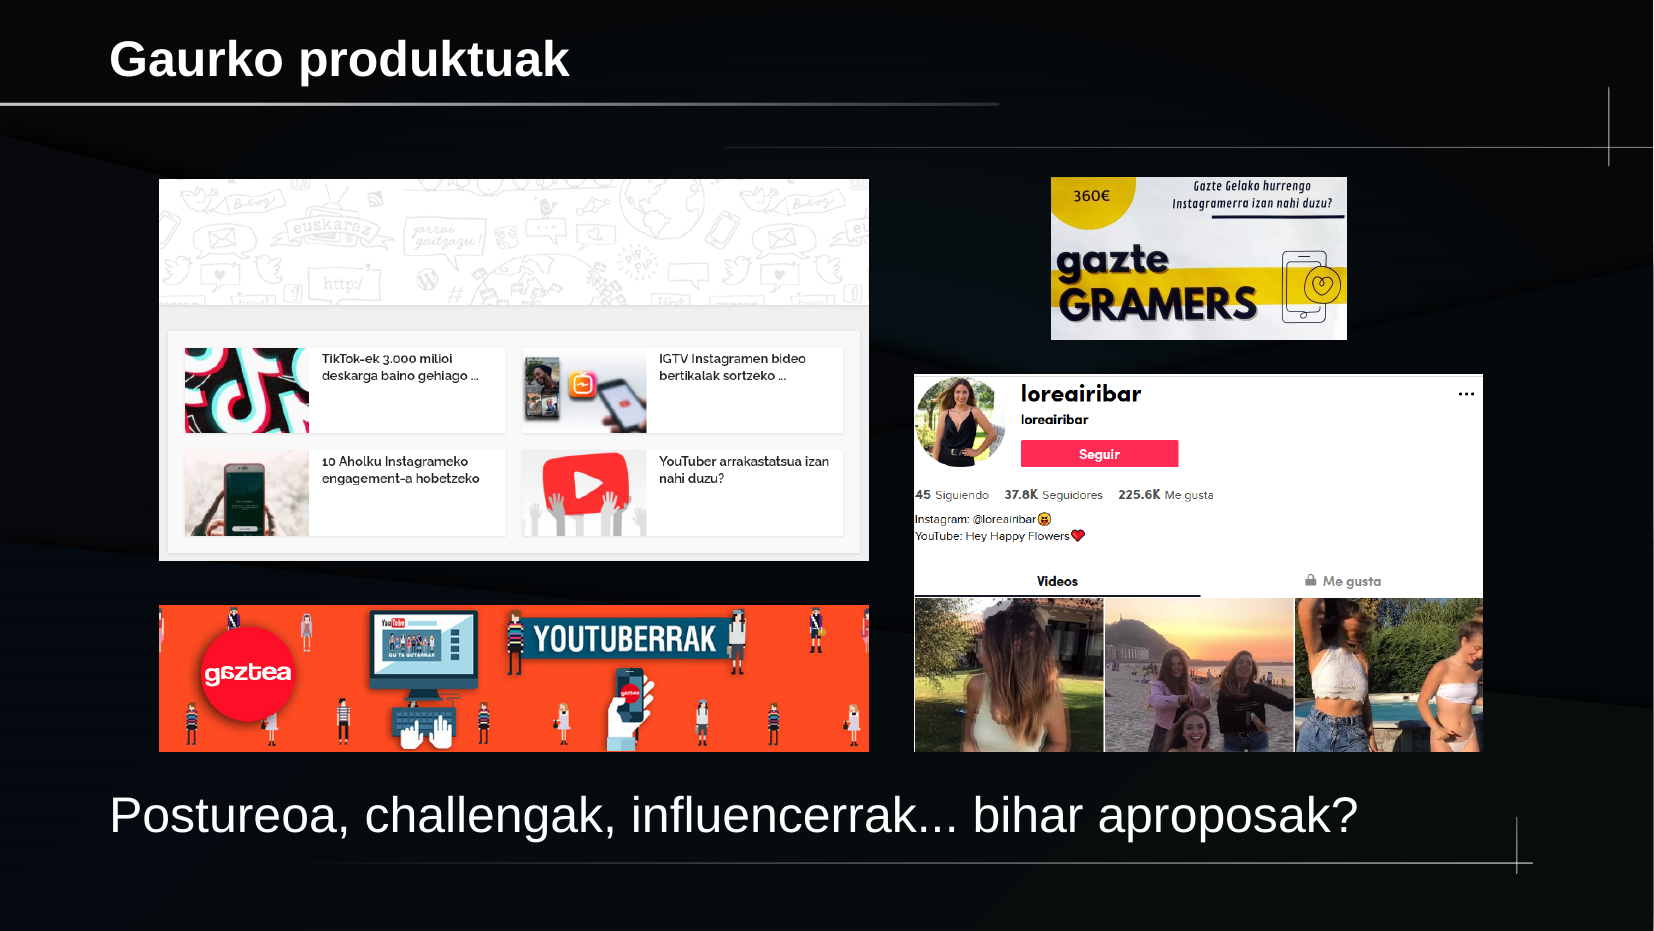

Gaurko produktuak
Postureoa, challengak, influencerrak... bihar aproposak?